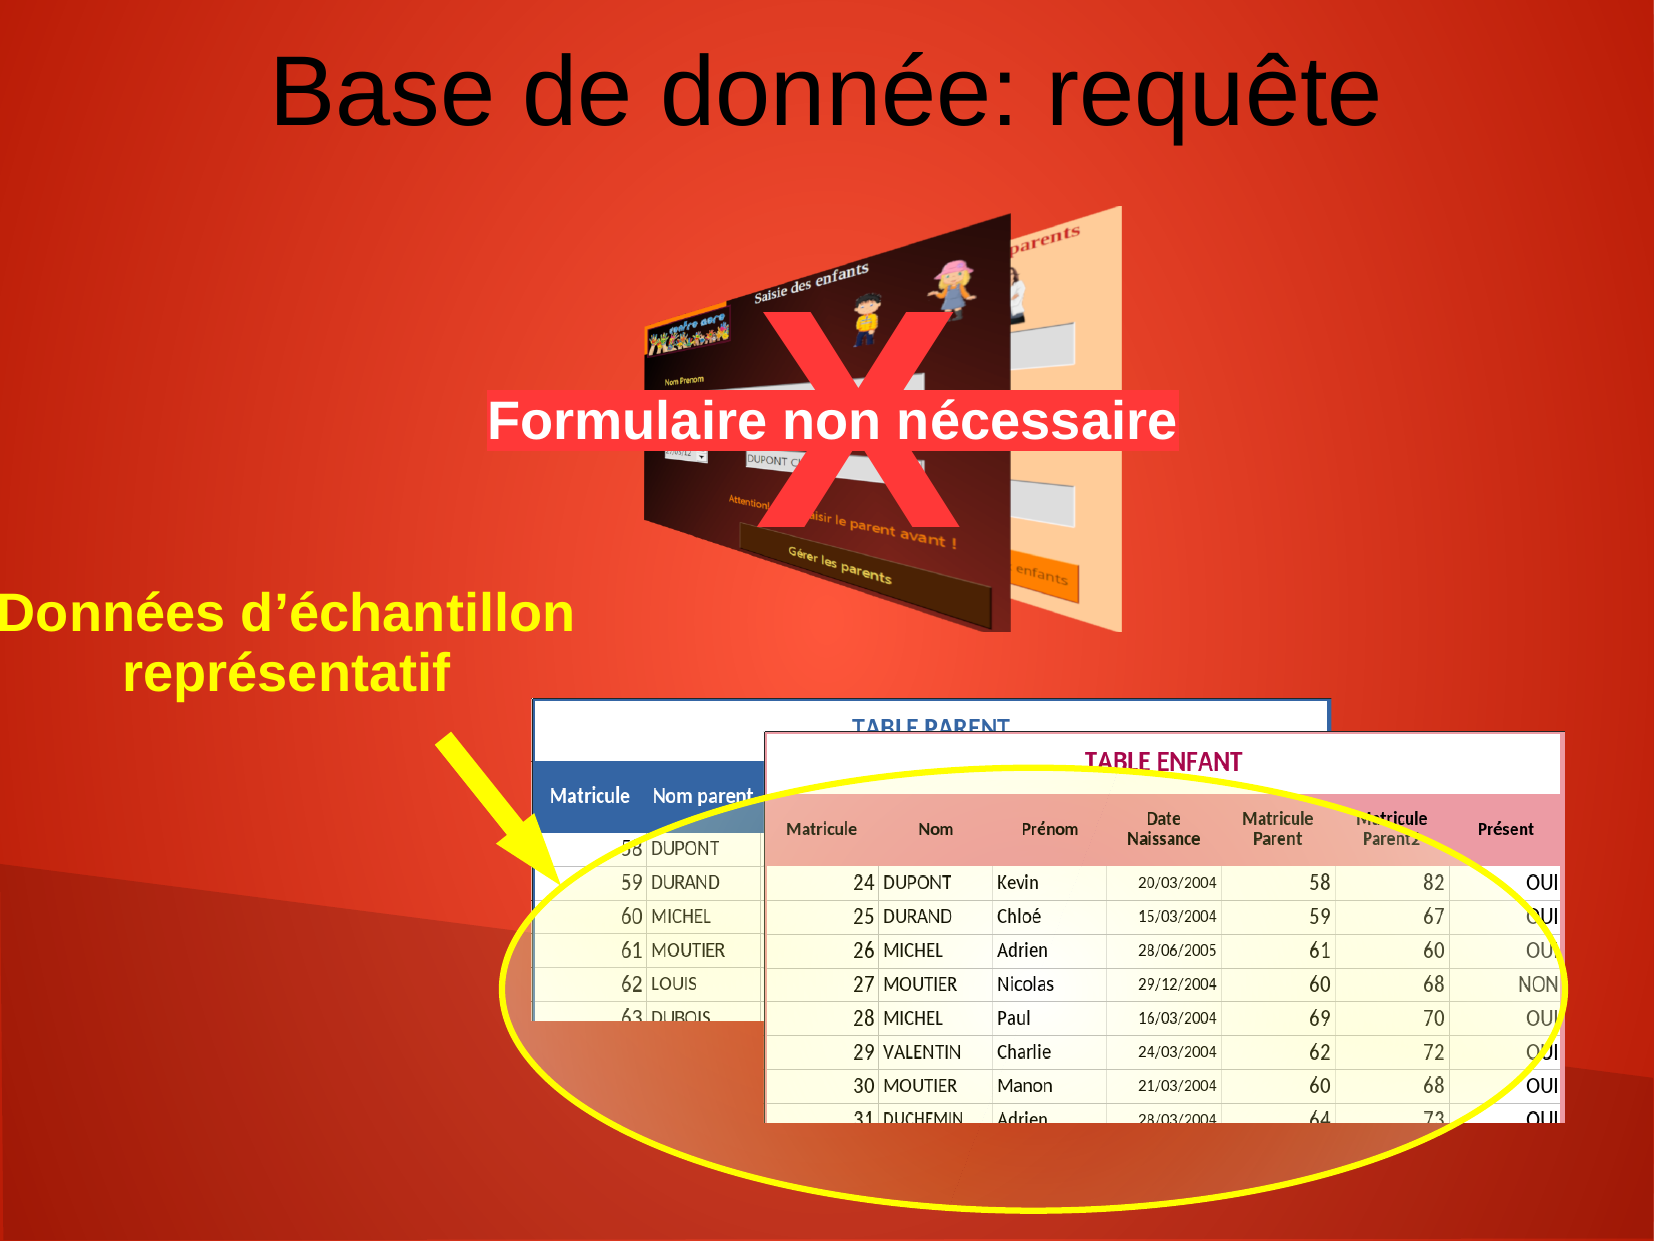

# Base de donnée: requête
X
Formulaire non nécessaire
Données d’échantillon
représentatif